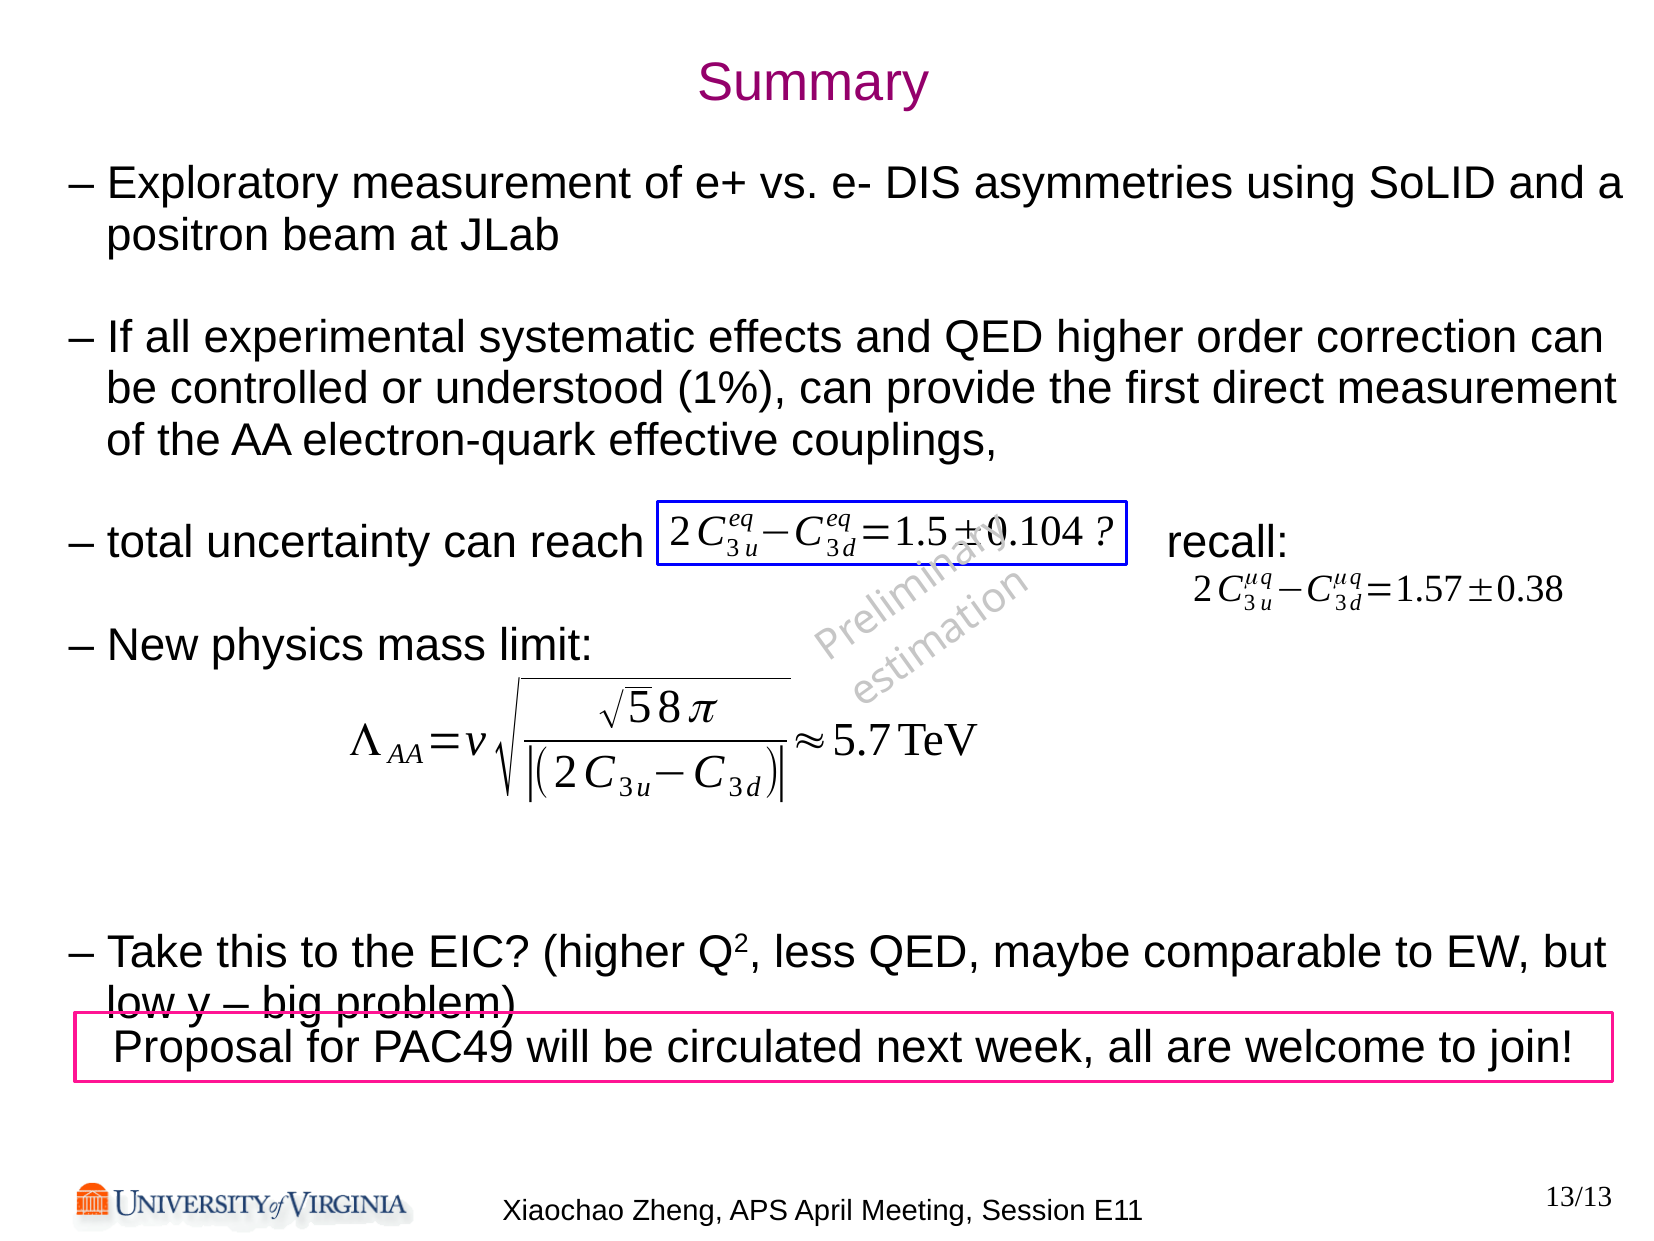

# Summary
– Exploratory measurement of e+ vs. e- DIS asymmetries using SoLID and a positron beam at JLab
– If all experimental systematic effects and QED higher order correction can be controlled or understood (1%), can provide the first direct measurement of the AA electron-quark effective couplings,
– total uncertainty can reach recall:
– New physics mass limit:
– Take this to the EIC? (higher Q2, less QED, maybe comparable to EW, but low y – big problem)
Preliminary estimation
Proposal for PAC49 will be circulated next week, all are welcome to join!